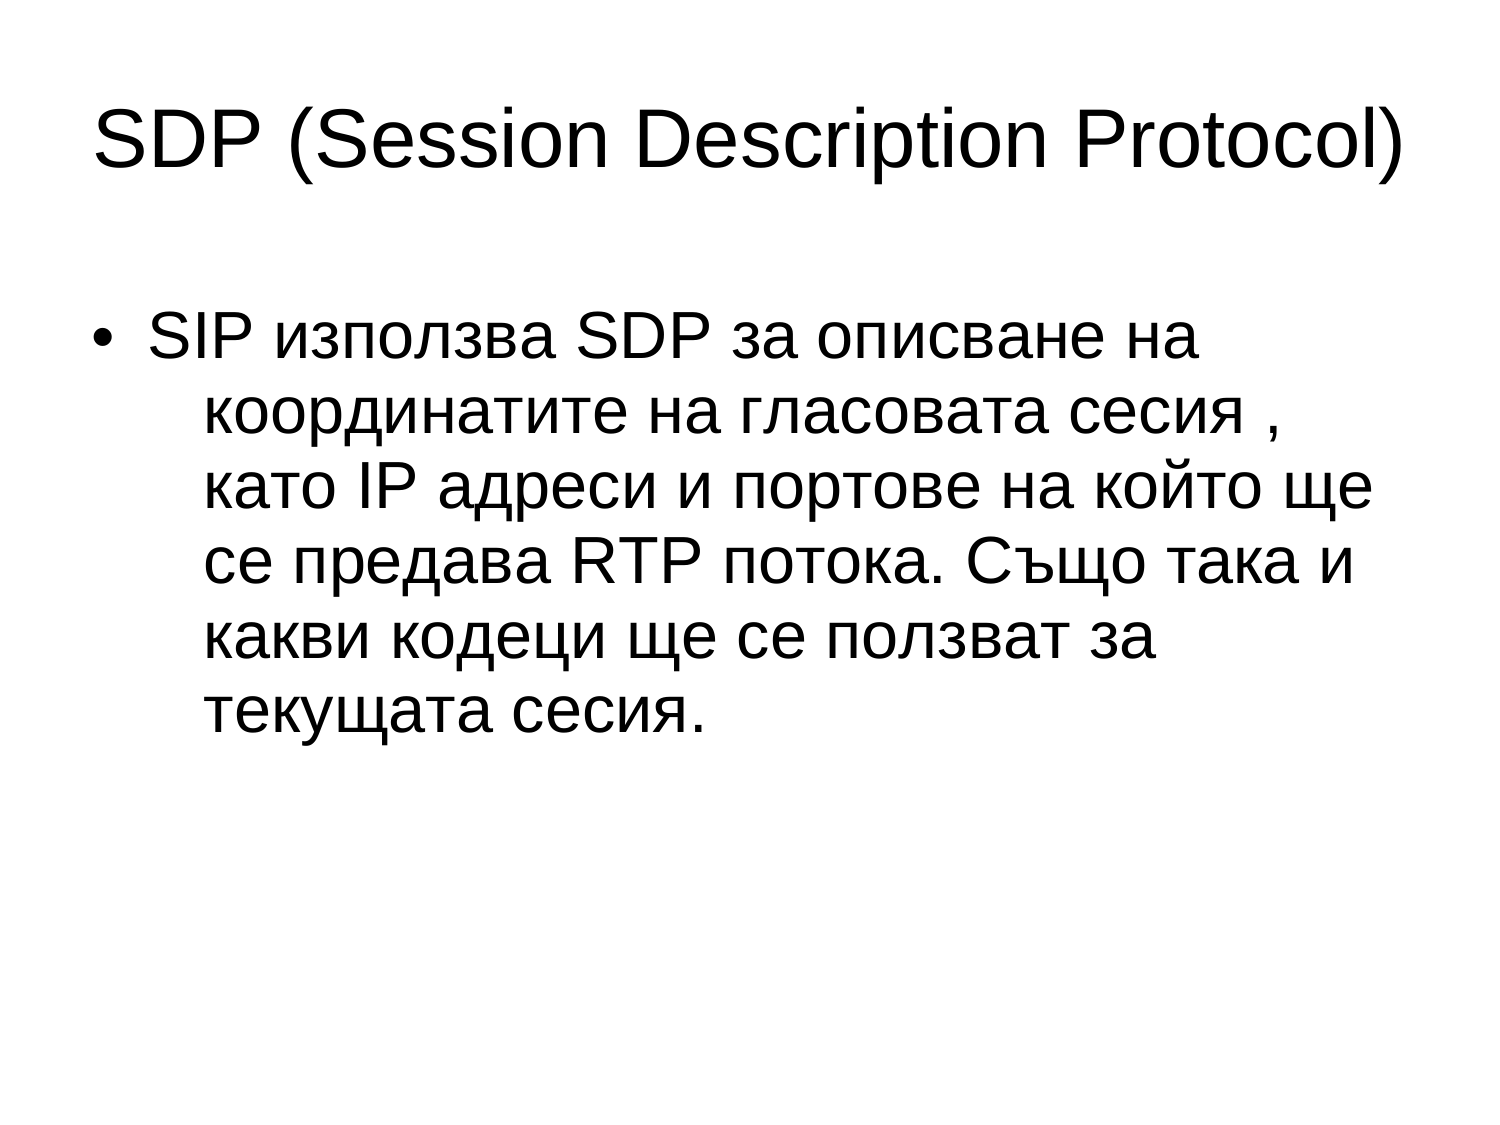

# SDP (Session Description Protocol)
SIP използва SDP за описване на координатите на гласовата сесия , като IP адреси и портове на който ще се предава RTP потока. Също така и какви кодеци ще се ползват за текущата сесия.